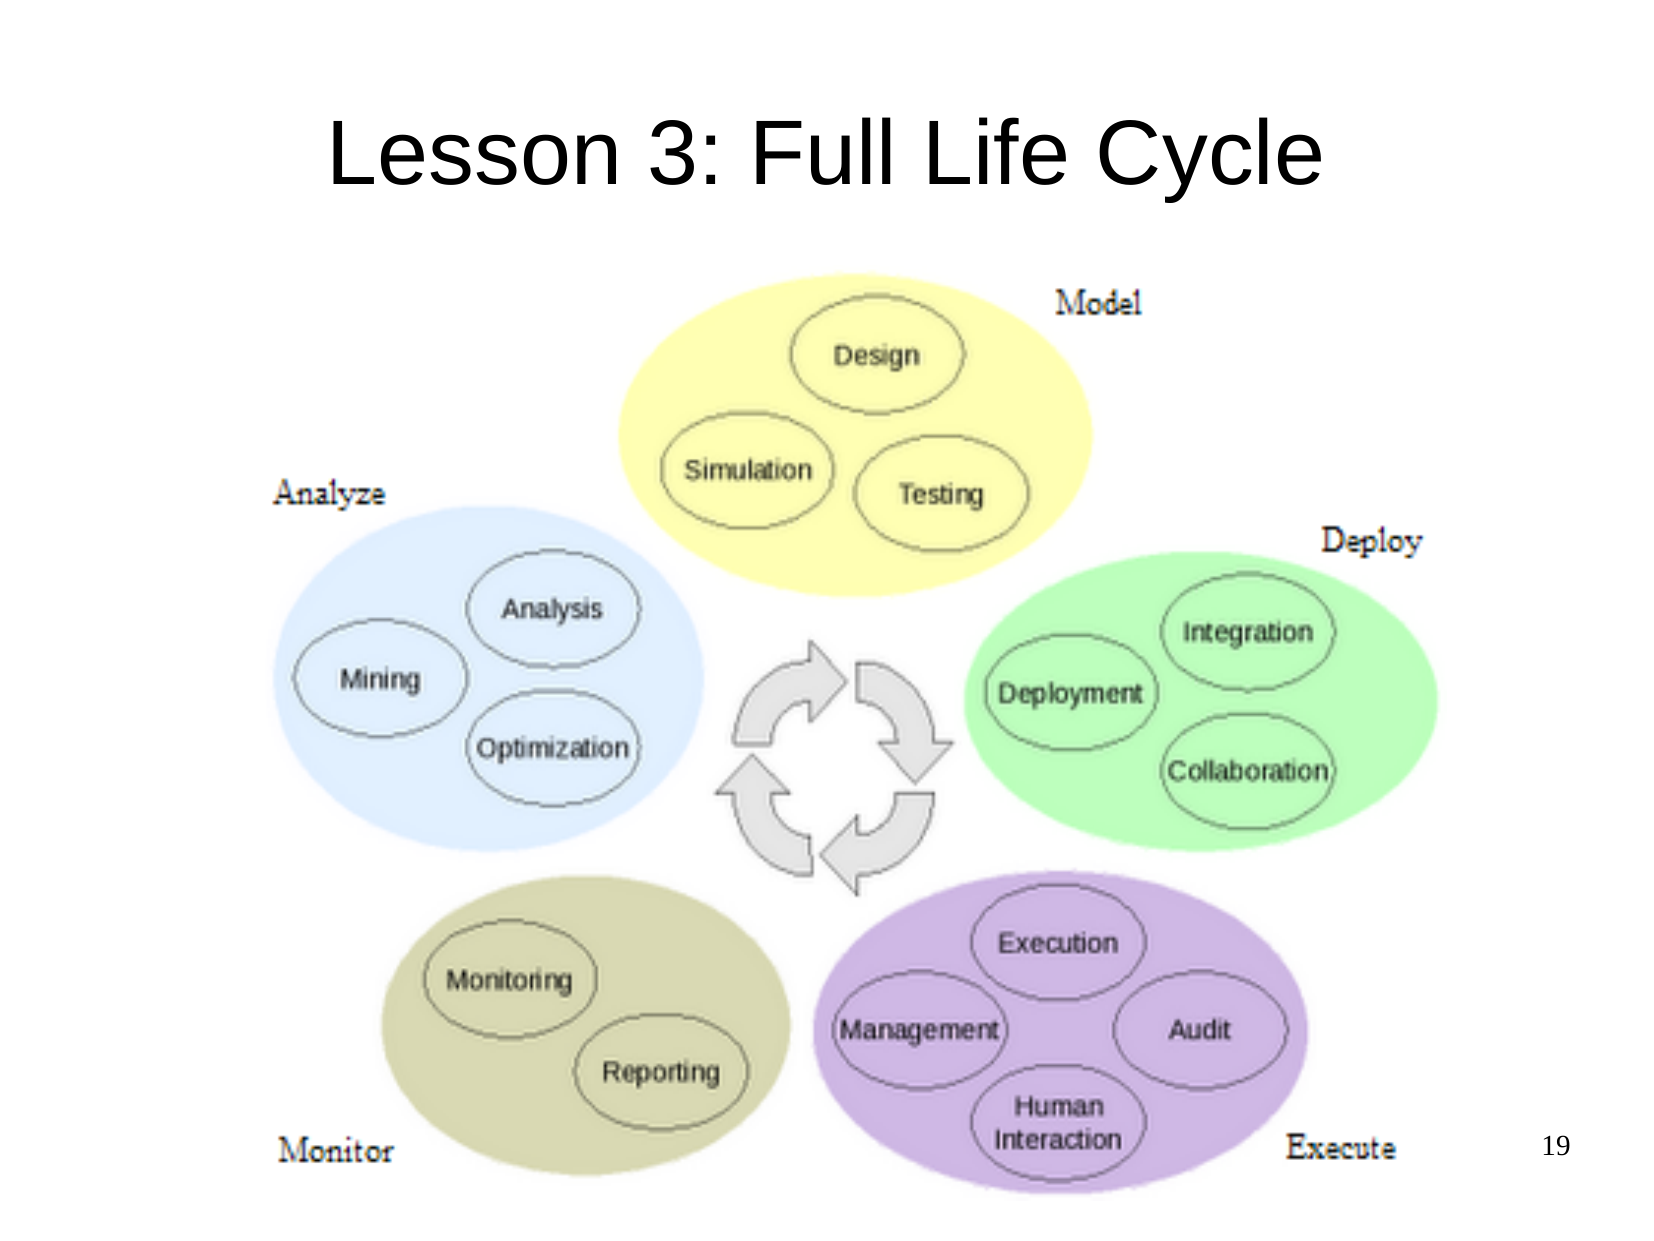

# Lesson 3: Full Life Cycle
19